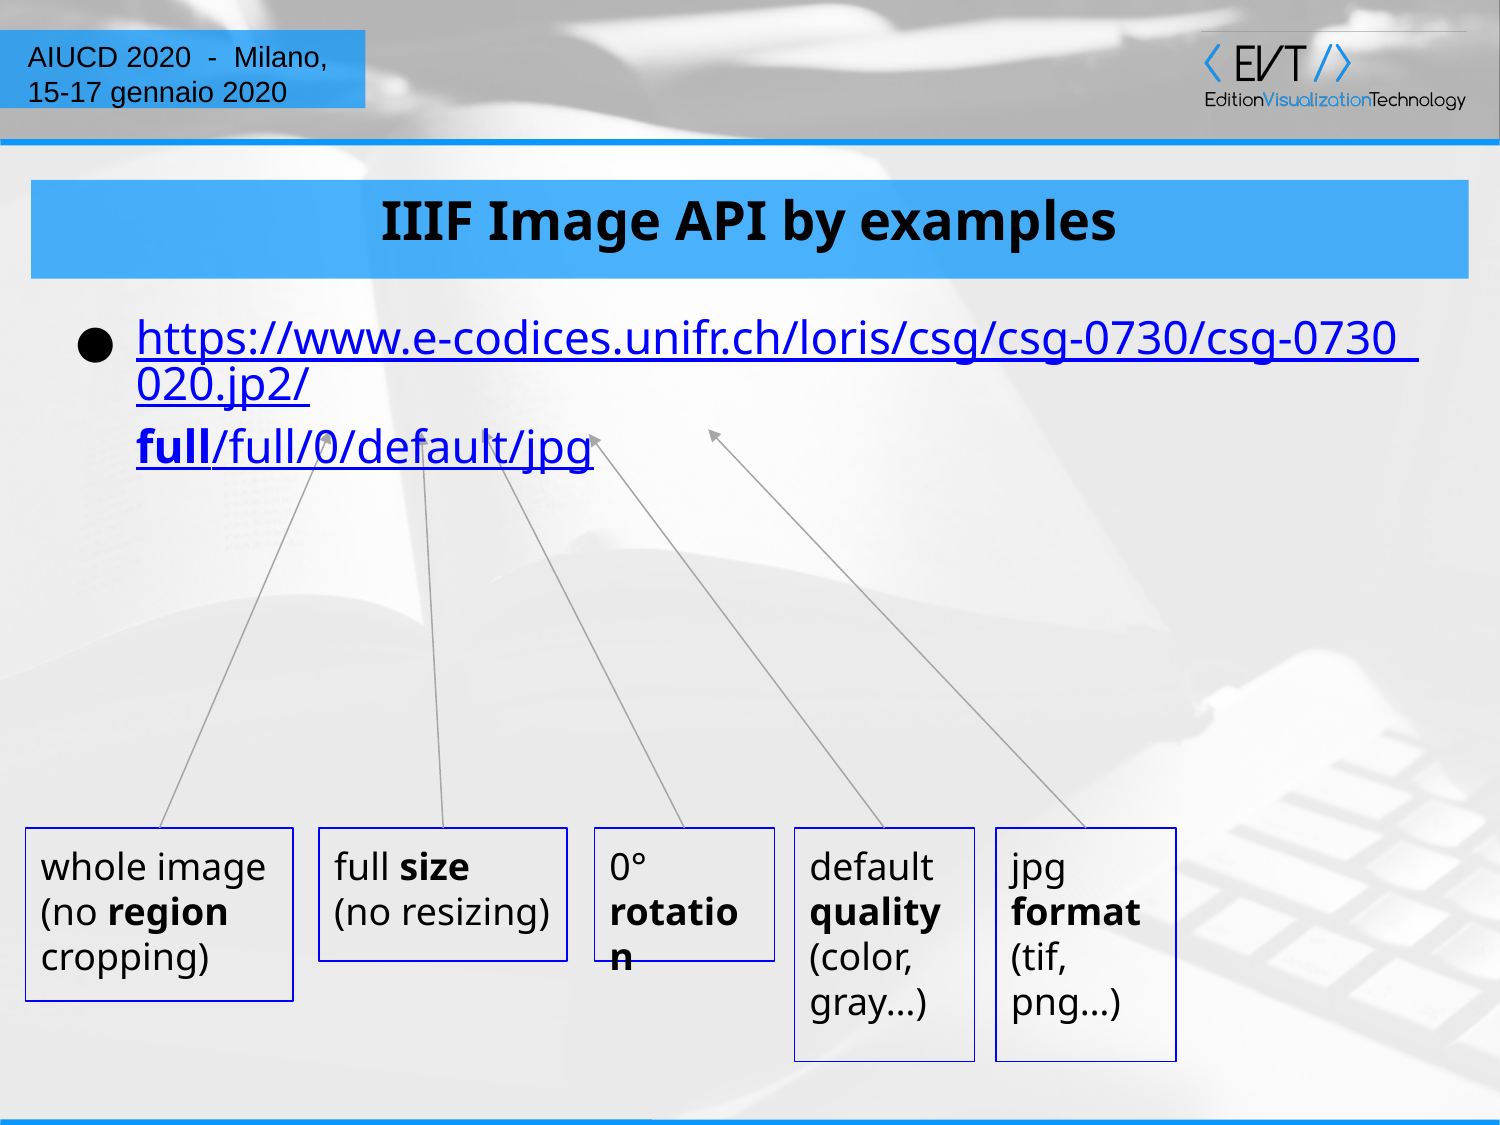

# IIIF Image API by examples
https://www.e-codices.unifr.ch/loris/csg/csg-0730/csg-0730_020.jp2/full/full/0/default/jpg
whole image
(no region cropping)
full size
(no resizing)
0° rotation
default quality (color, gray…)
jpg format (tif, png…)